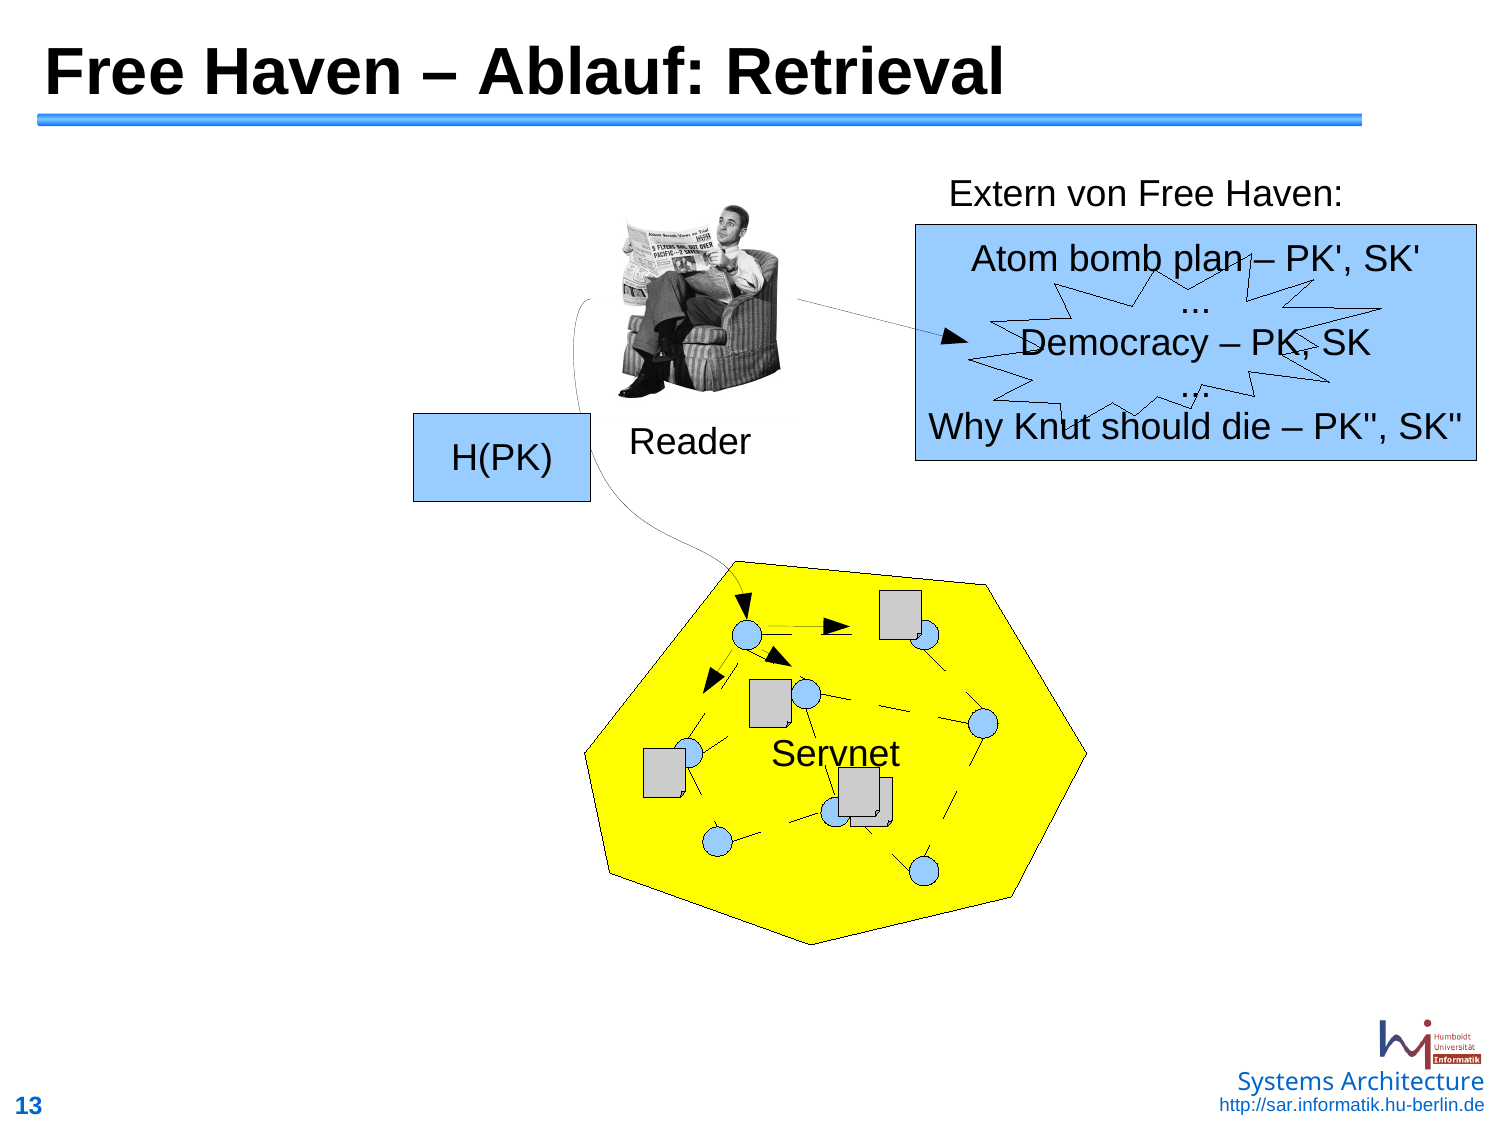

# Free Haven – Ablauf: Retrieval
Extern von Free Haven:
Atom bomb plan – PK', SK'
...
Democracy – PK, SK
...
Why Knut should die – PK'', SK''
H(PK)
Reader
Servnet